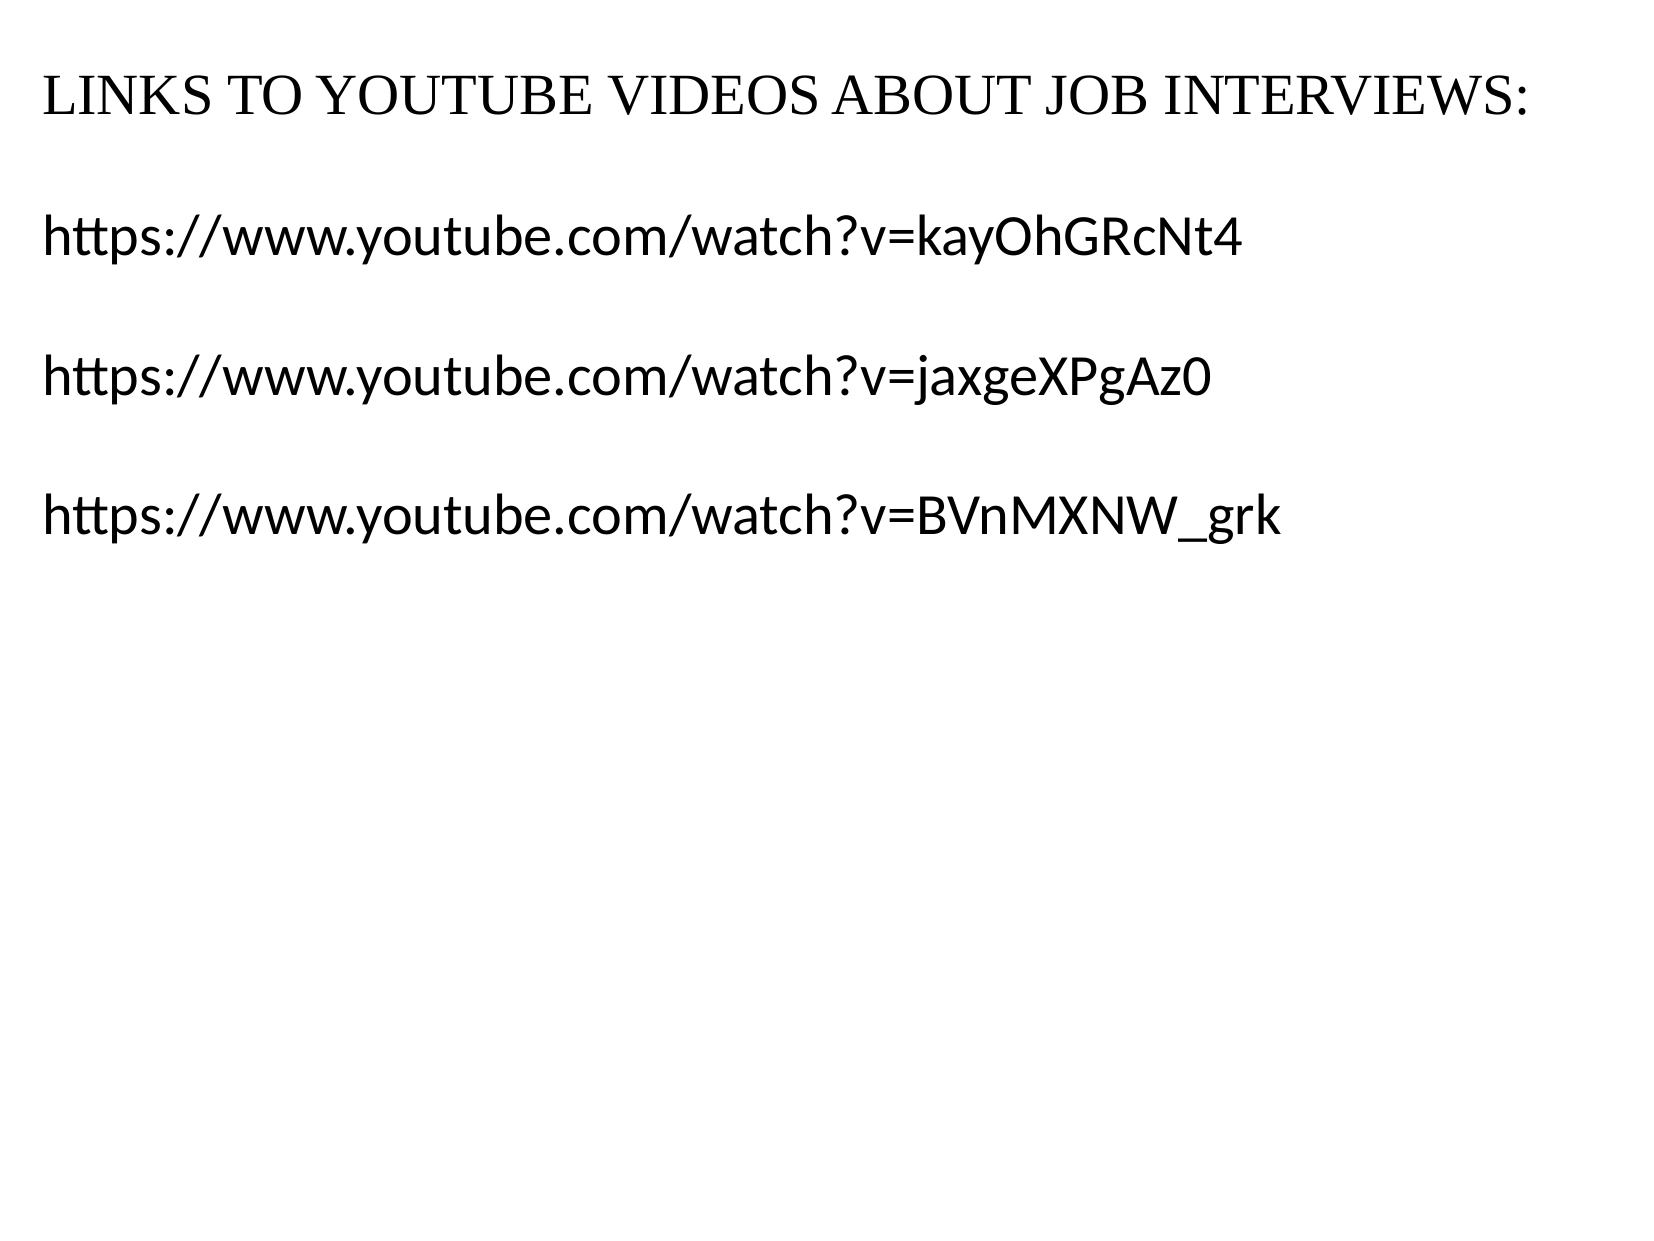

LINKS TO YOUTUBE VIDEOS ABOUT JOB INTERVIEWS:
https://www.youtube.com/watch?v=kayOhGRcNt4
https://www.youtube.com/watch?v=jaxgeXPgAz0
https://www.youtube.com/watch?v=BVnMXNW_grk